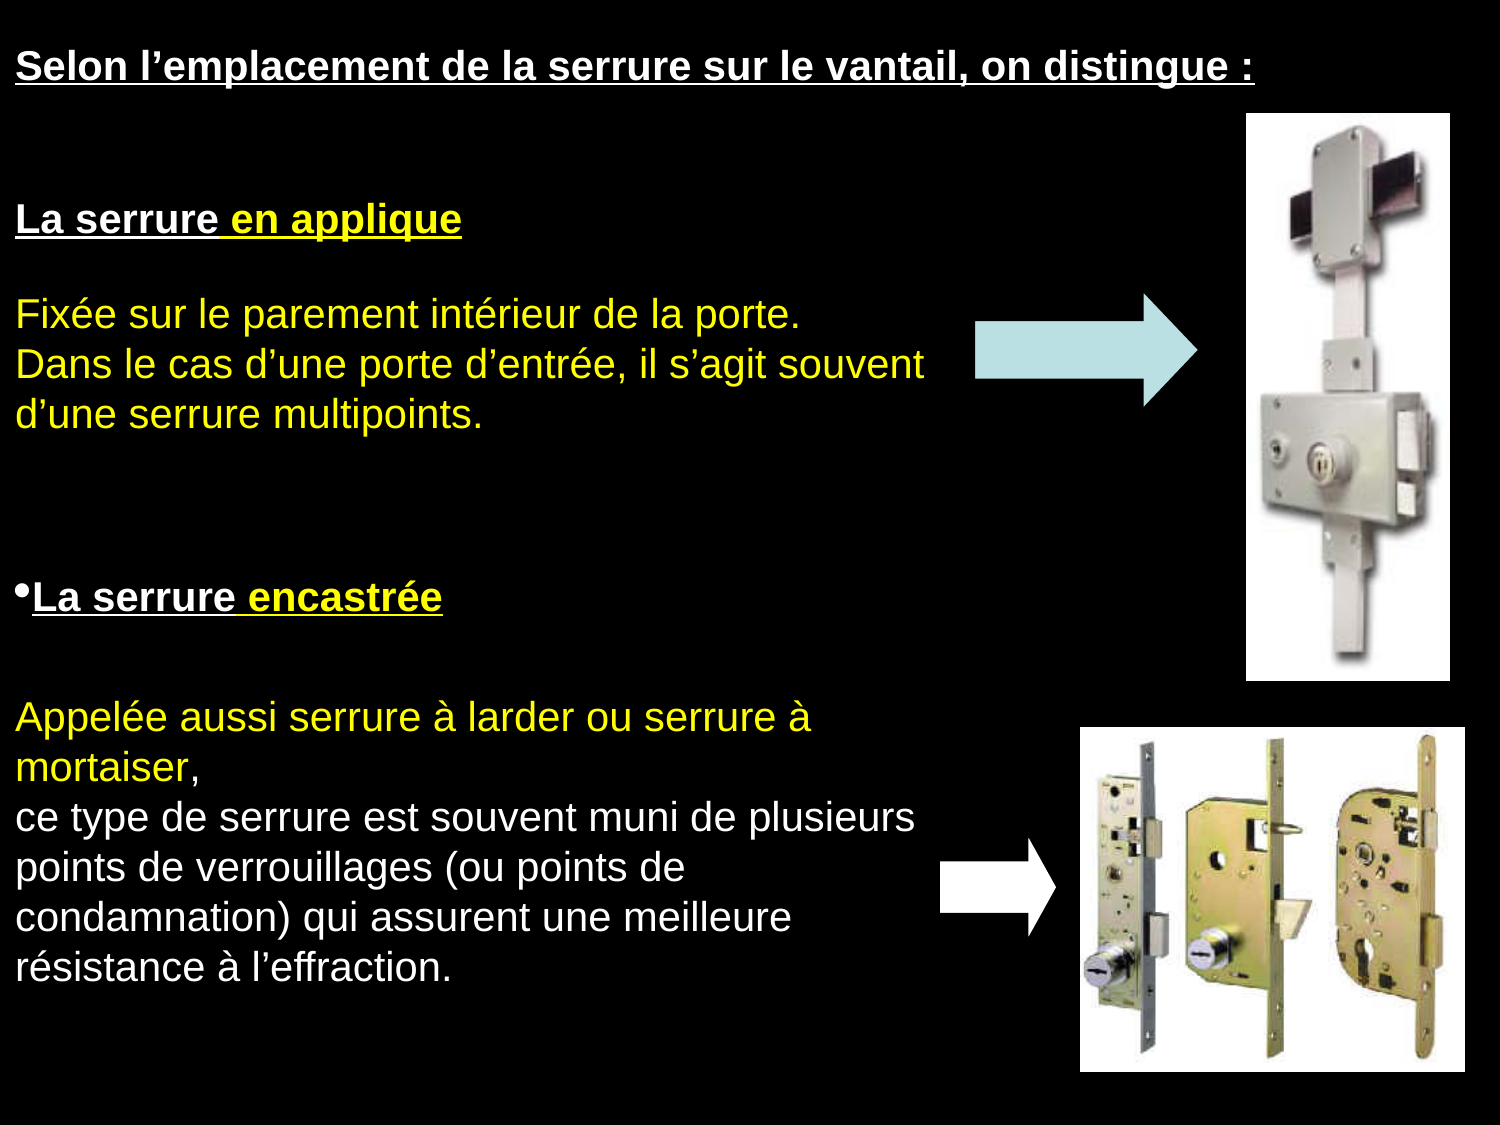

Selon l’emplacement de la serrure sur le vantail, on distingue :
La serrure en applique
Fixée sur le parement intérieur de la porte.
Dans le cas d’une porte d’entrée, il s’agit souvent
d’une serrure multipoints.
La serrure encastrée
Appelée aussi serrure à larder ou serrure à mortaiser,
ce type de serrure est souvent muni de plusieurs
points de verrouillages (ou points de condamnation) qui assurent une meilleure résistance à l’effraction.